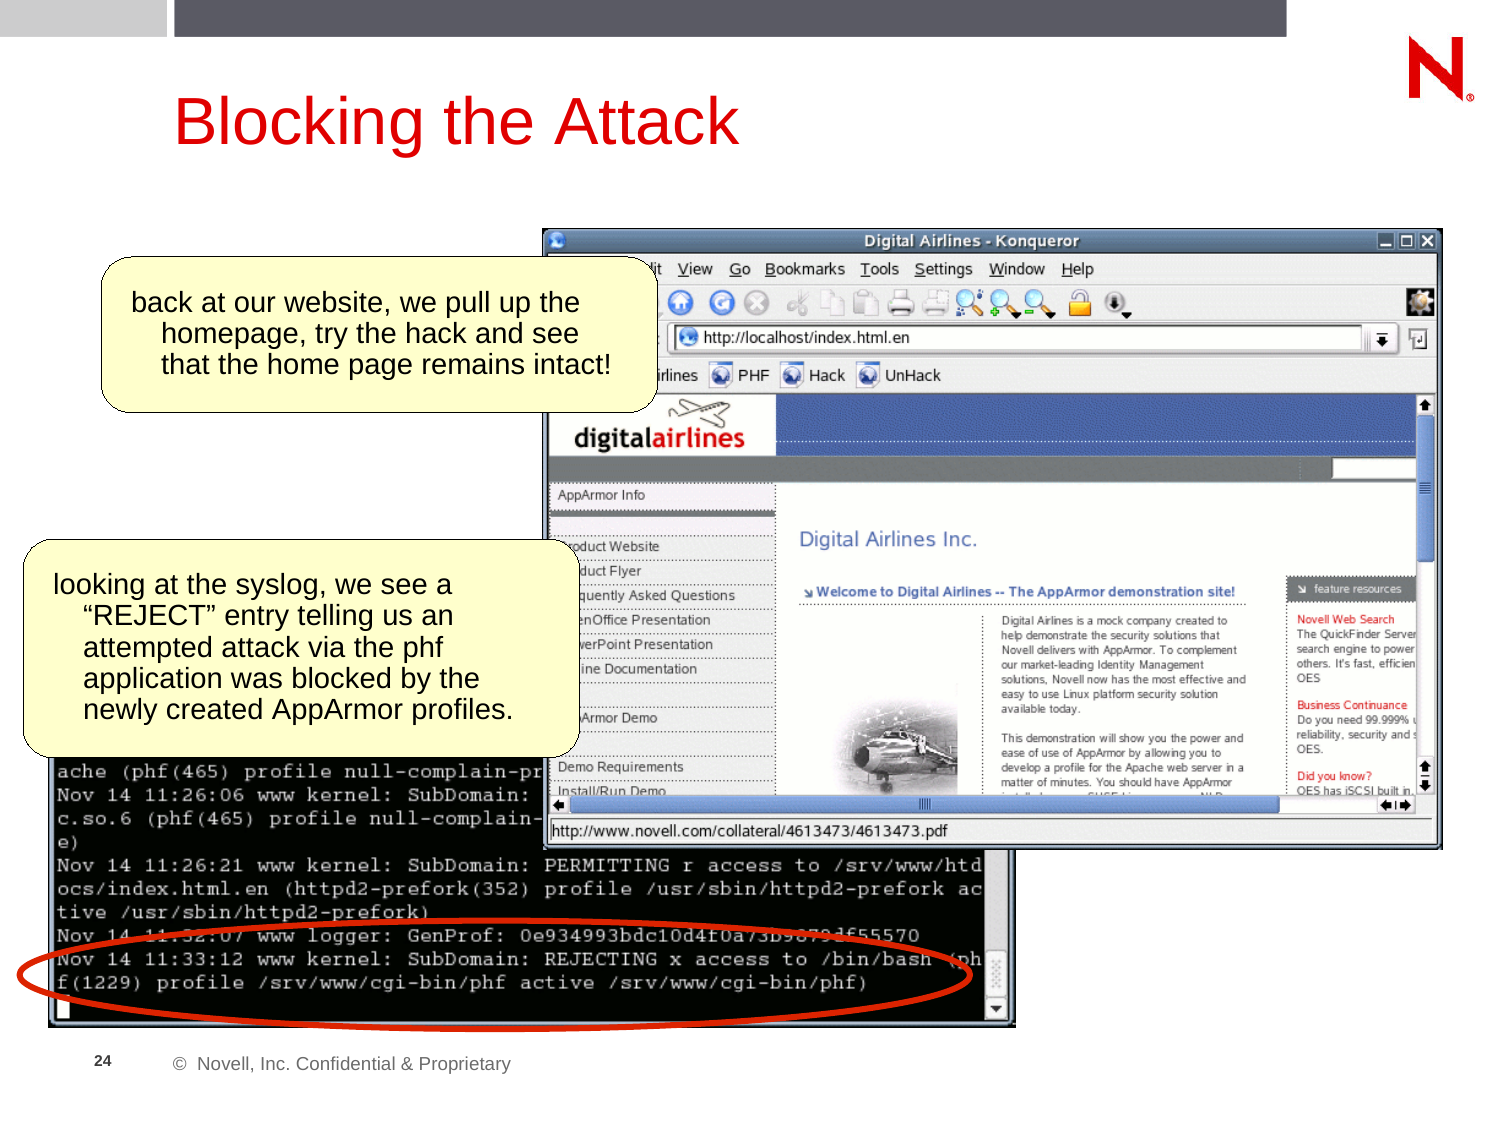

# Blocking the Attack
back at our website, we pull up the homepage, try the hack and see that the home page remains intact!
looking at the syslog, we see a “REJECT” entry telling us an attempted attack via the phf application was blocked by the newly created AppArmor profiles.